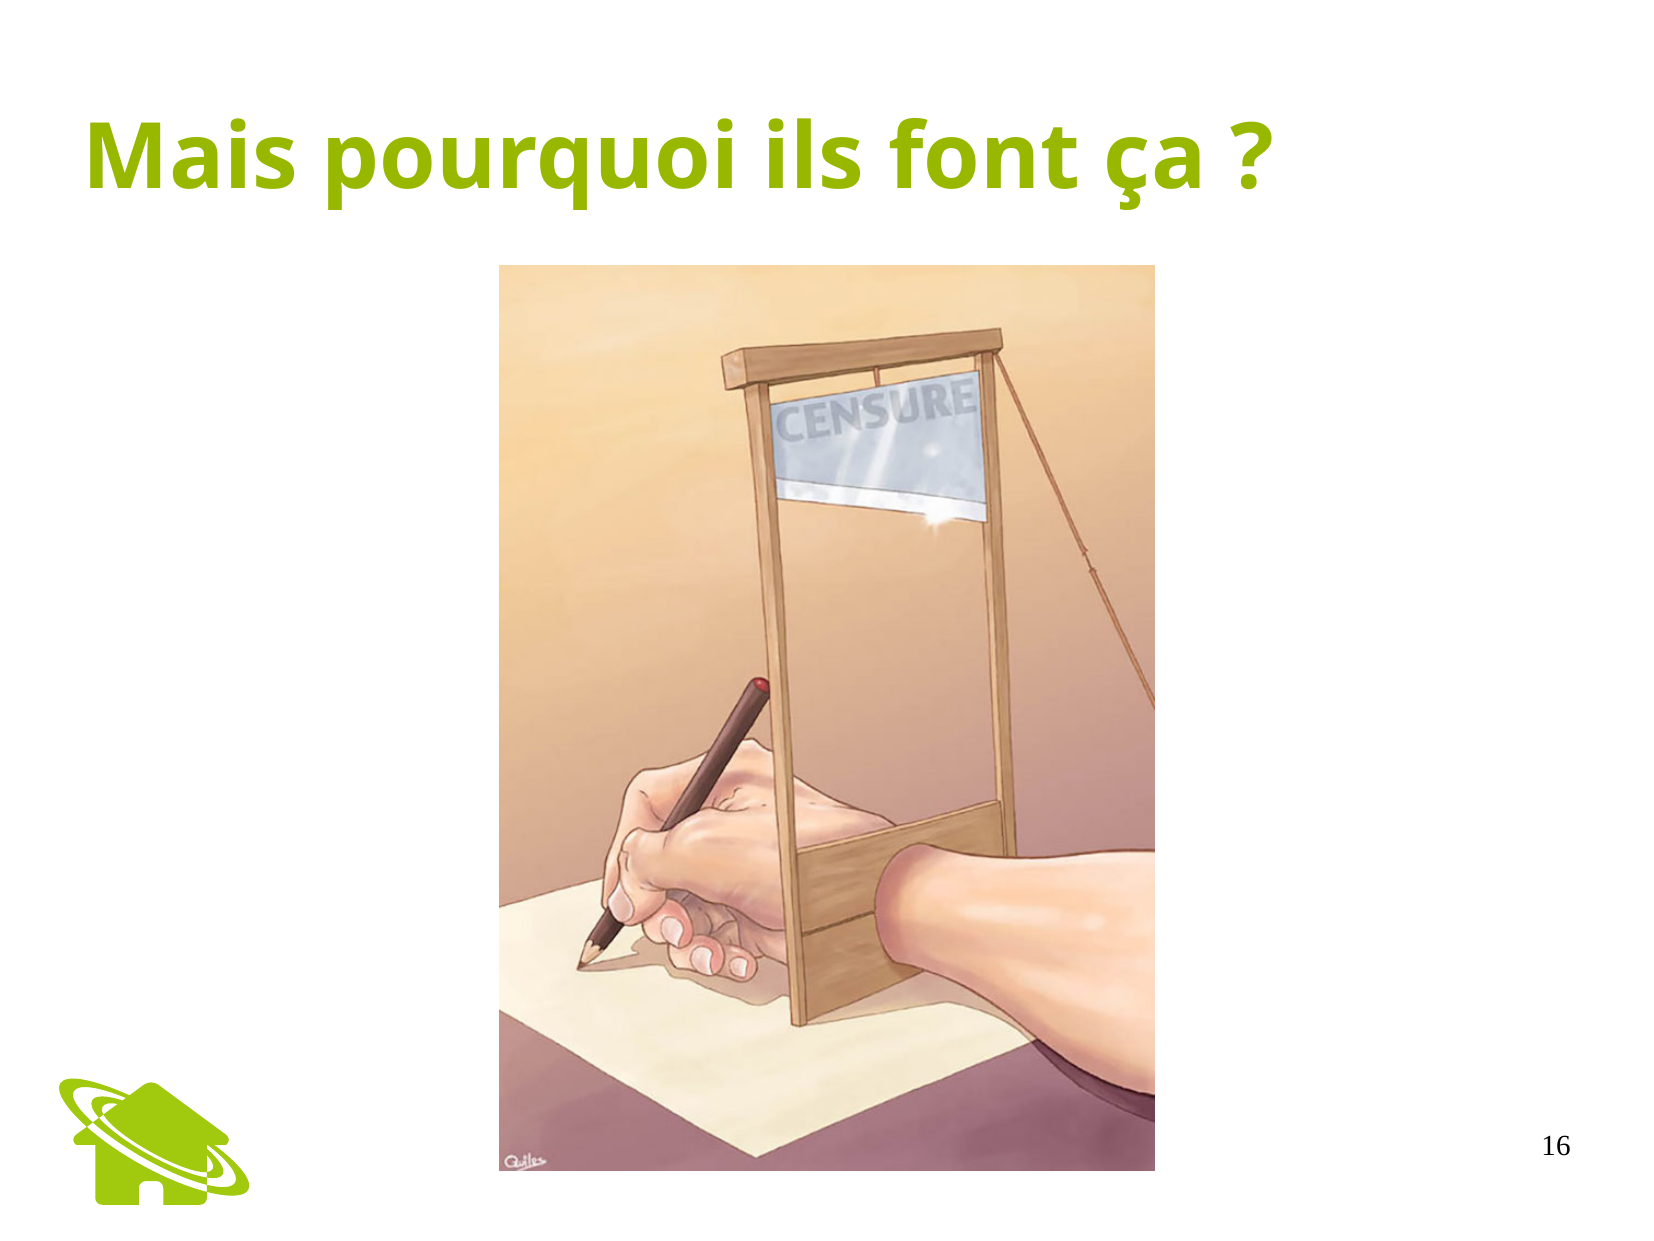

# Mais pourquoi ils font ça ?
16